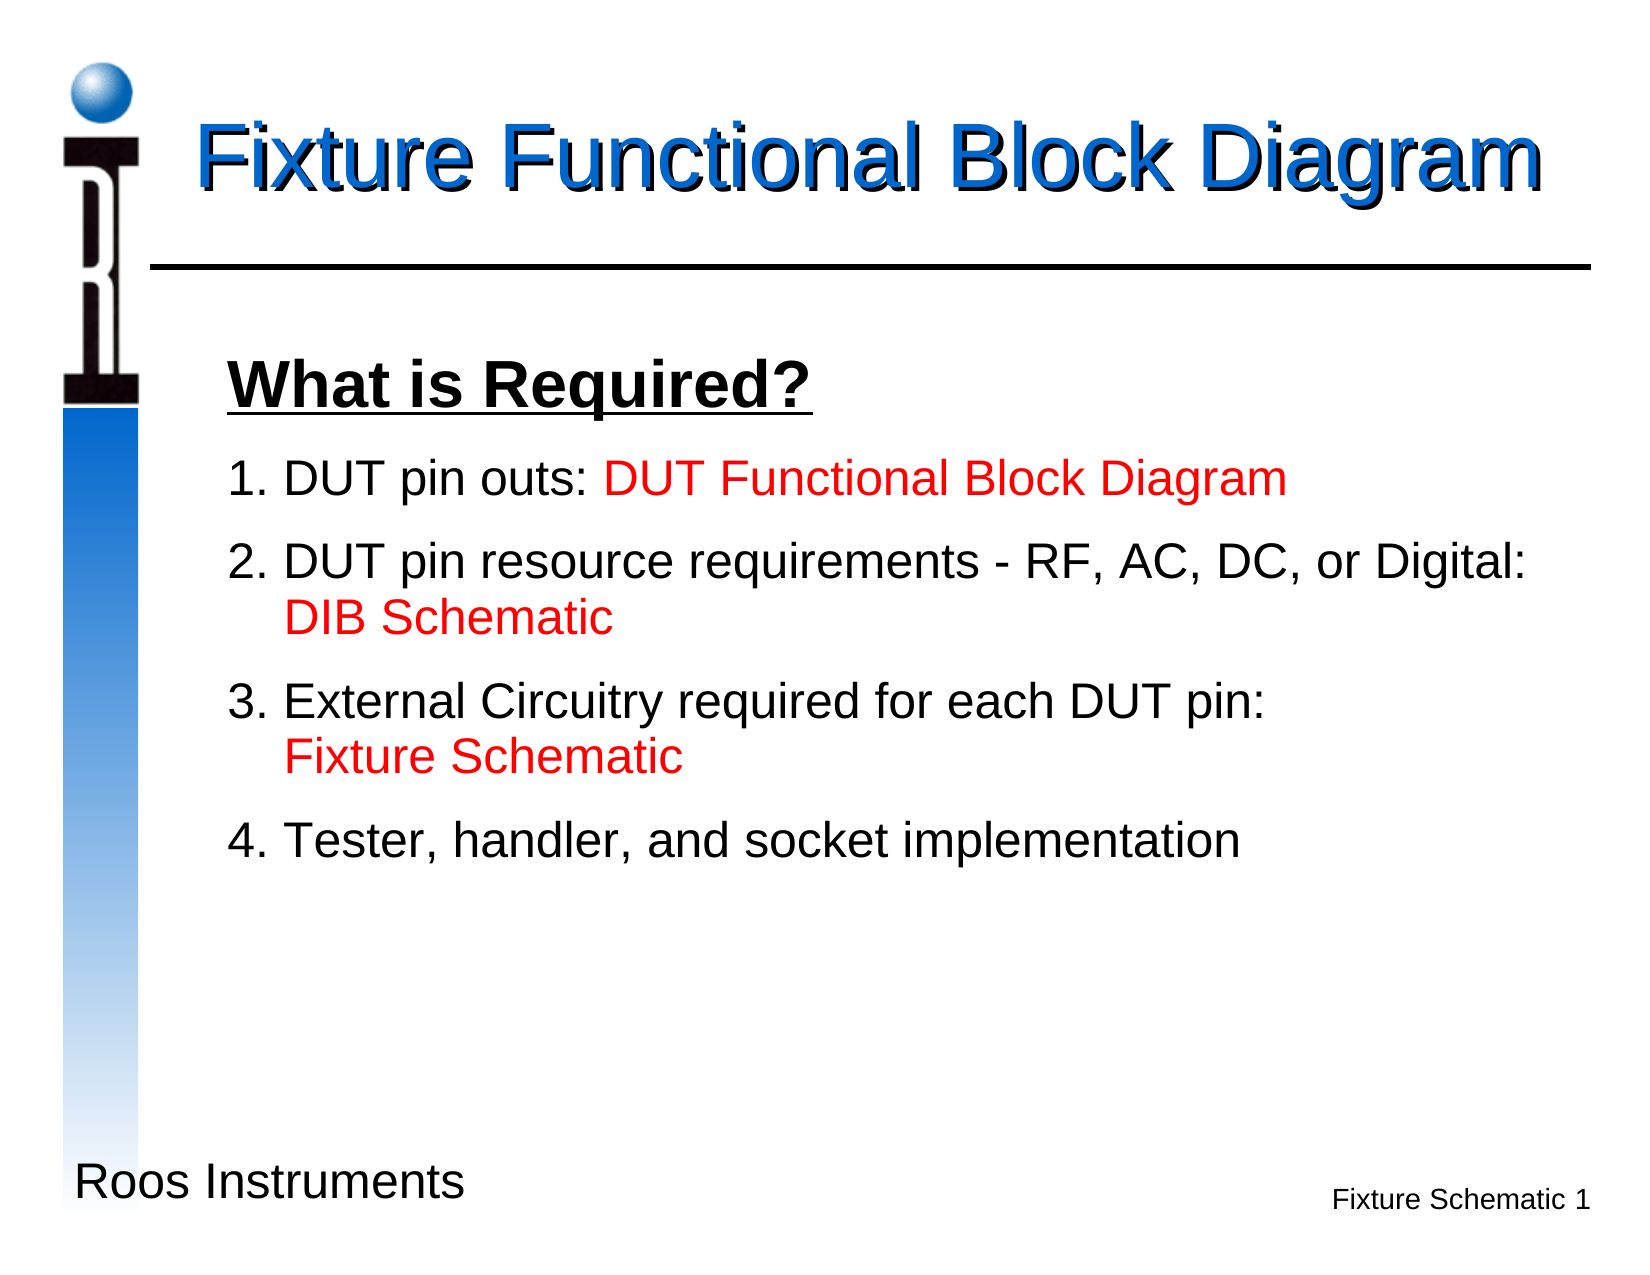

# Fixture Functional Block Diagram
What is Required?
1. DUT pin outs: DUT Functional Block Diagram
2. DUT pin resource requirements - RF, AC, DC, or Digital:
 DIB Schematic
3. External Circuitry required for each DUT pin:
 Fixture Schematic
4. Tester, handler, and socket implementation
1